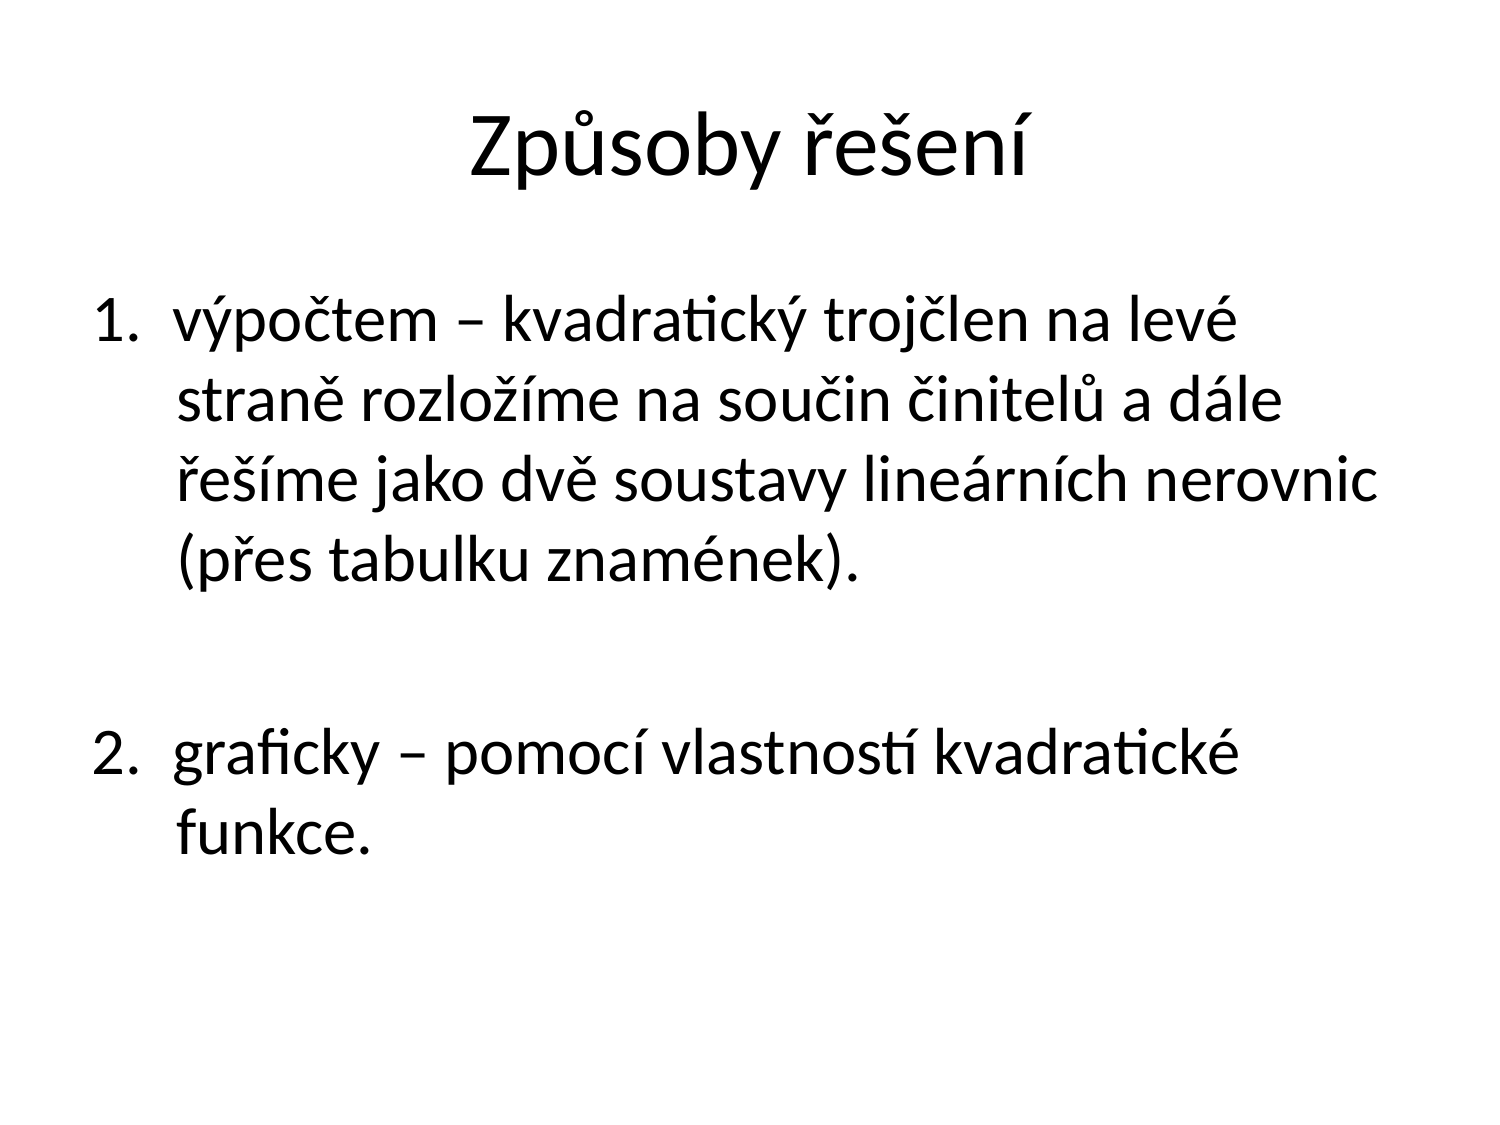

# Způsoby řešení
1. výpočtem – kvadratický trojčlen na levé straně rozložíme na součin činitelů a dále řešíme jako dvě soustavy lineárních nerovnic (přes tabulku znamének).
2. graficky – pomocí vlastností kvadratické funkce.